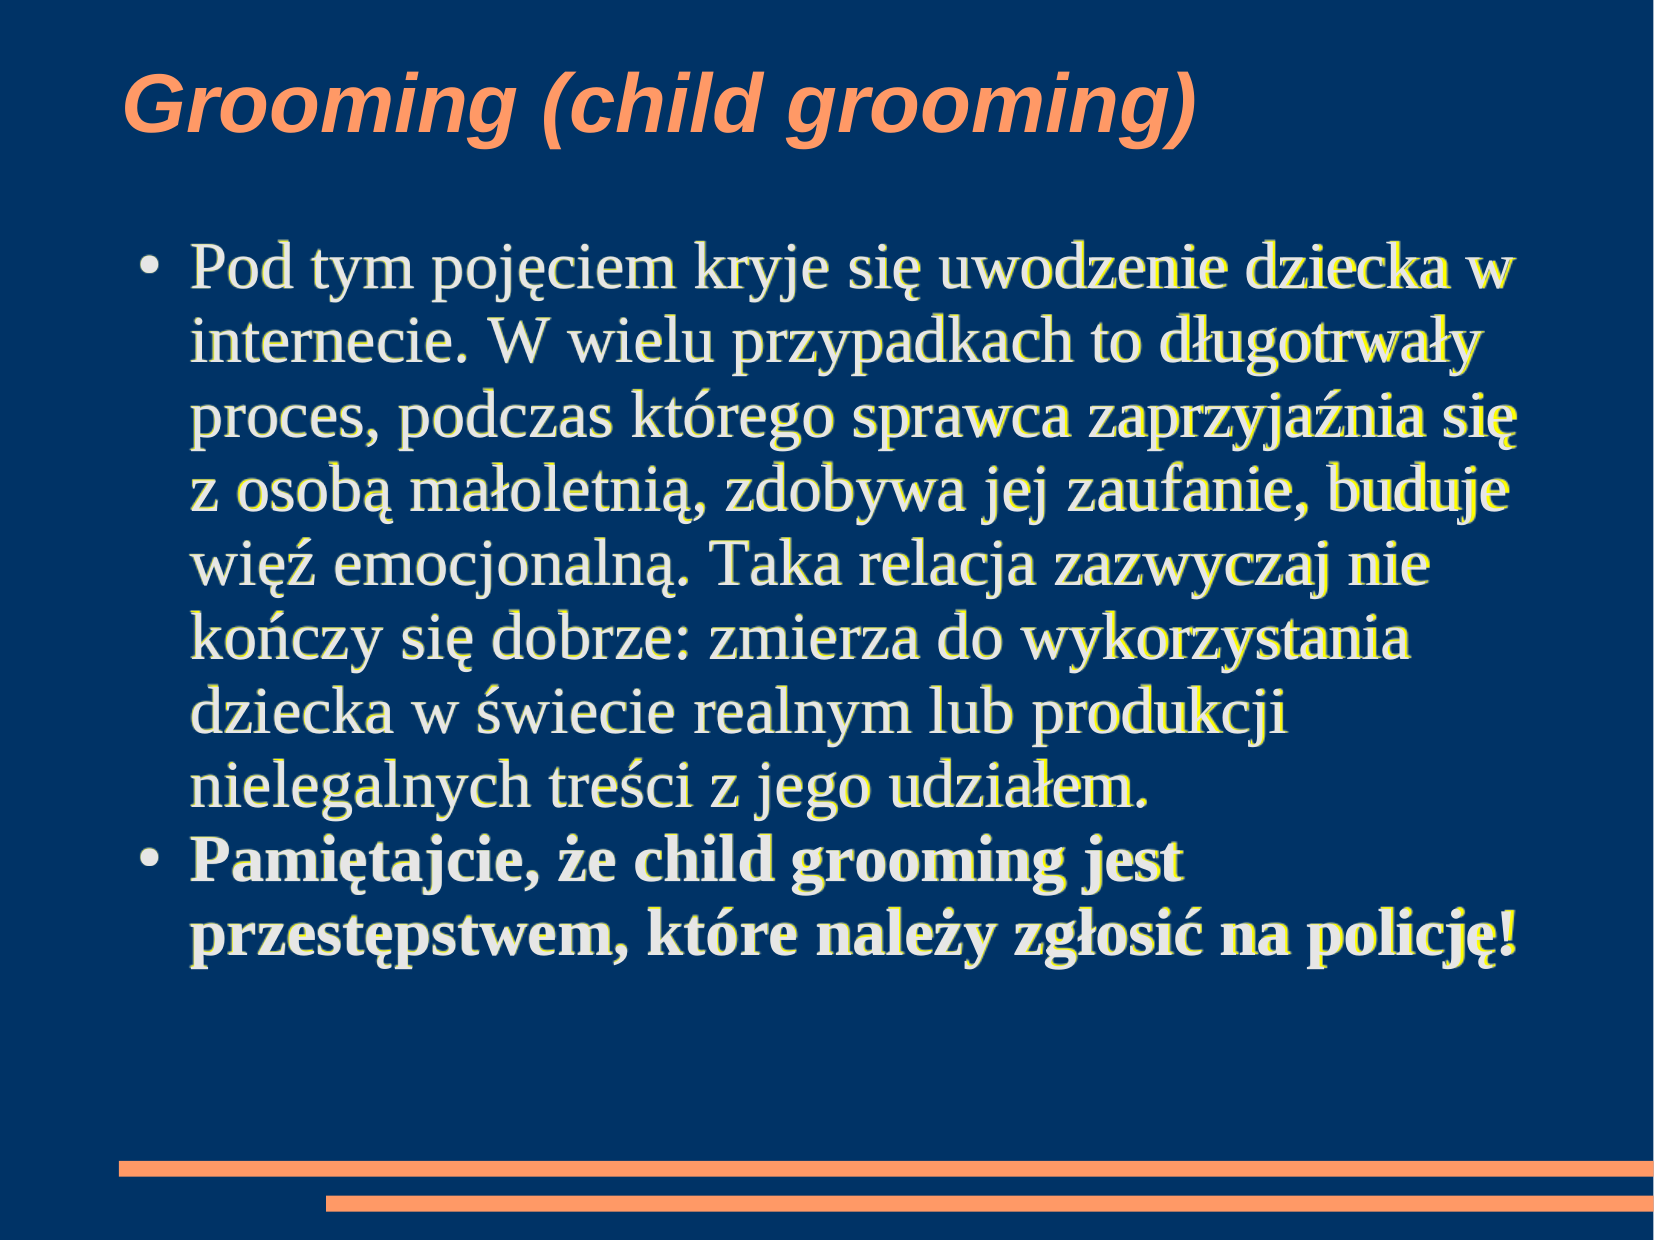

# Grooming (child grooming)
Pod tym pojęciem kryje się uwodzenie dziecka w internecie. W wielu przypadkach to długotrwały proces, podczas którego sprawca zaprzyjaźnia się z osobą małoletnią, zdobywa jej zaufanie, buduje więź emocjonalną. Taka relacja zazwyczaj nie kończy się dobrze: zmierza do wykorzystania dziecka w świecie realnym lub produkcji nielegalnych treści z jego udziałem.
Pamiętajcie, że child grooming jest przestępstwem, które należy zgłosić na policję!